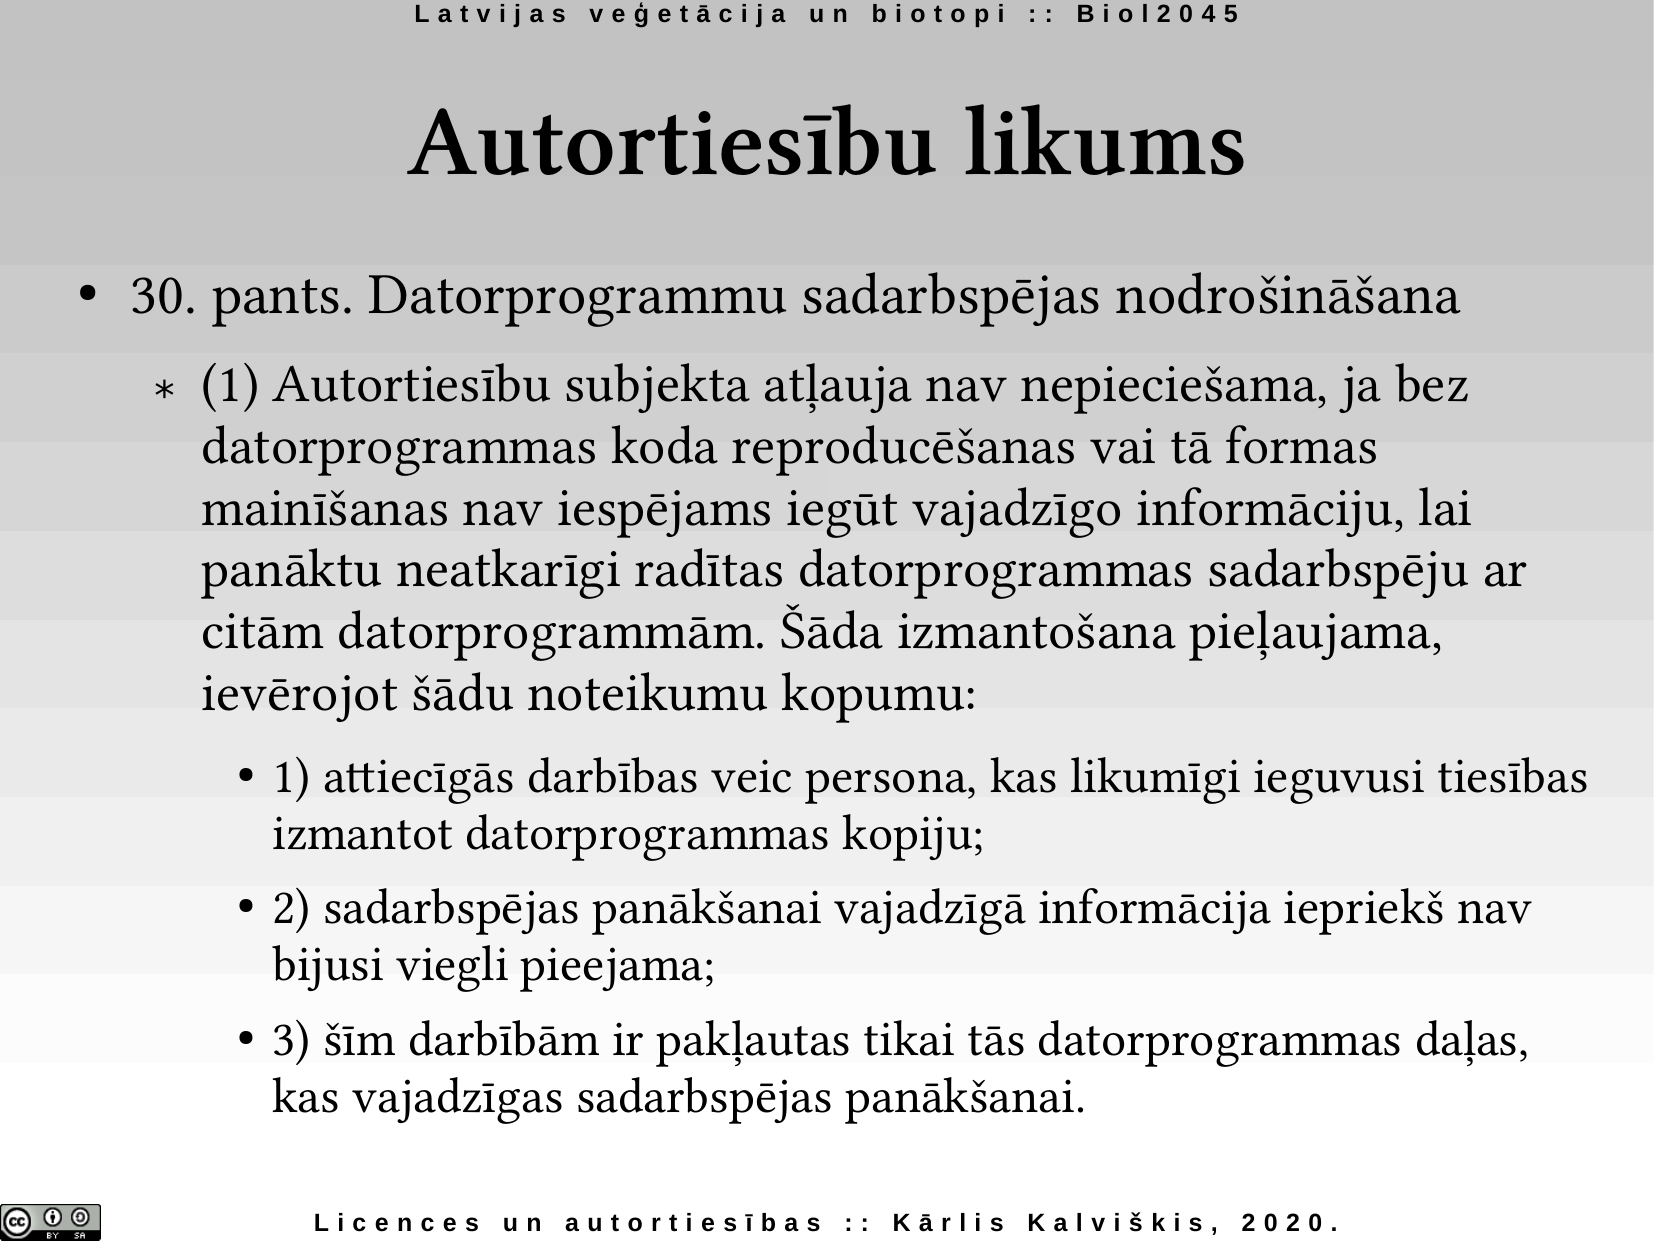

# Autortiesību likums
30. pants. Datorprogrammu sadarbspējas nodrošināšana
(1) Autortiesību subjekta atļauja nav nepieciešama, ja bez datorprogrammas koda reproducēšanas vai tā formas mainīšanas nav iespējams iegūt vajadzīgo informāciju, lai panāktu neatkarīgi radītas datorprogrammas sadarbspēju ar citām datorprogrammām. Šāda izmantošana pieļaujama, ievērojot šādu noteikumu kopumu:
1) attiecīgās darbības veic persona, kas likumīgi ieguvusi tiesības izmantot datorprogrammas kopiju;
2) sadarbspējas panākšanai vajadzīgā informācija iepriekš nav bijusi viegli pieejama;
3) šīm darbībām ir pakļautas tikai tās datorprogrammas daļas, kas vajadzīgas sadarbspējas panākšanai.